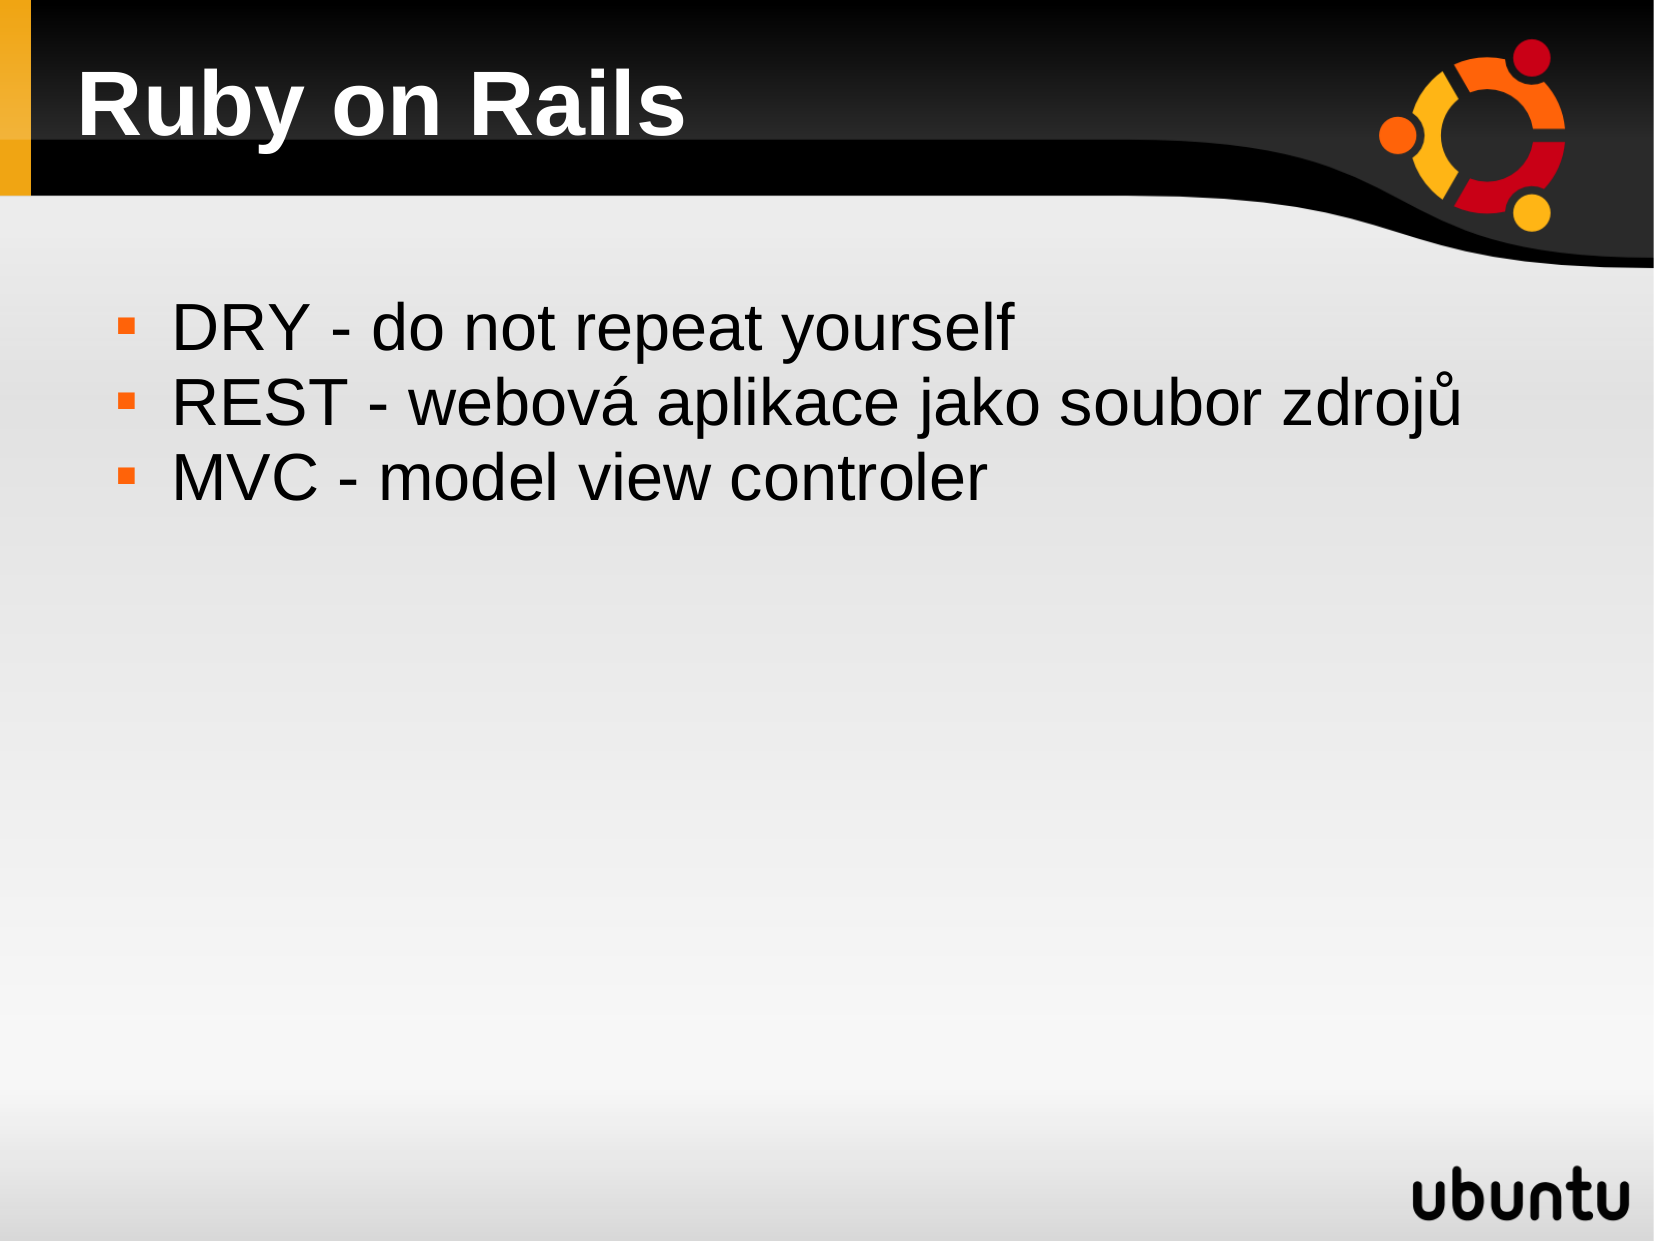

# Ruby on Rails
DRY - do not repeat yourself
REST - webová aplikace jako soubor zdrojů
MVC - model view controler